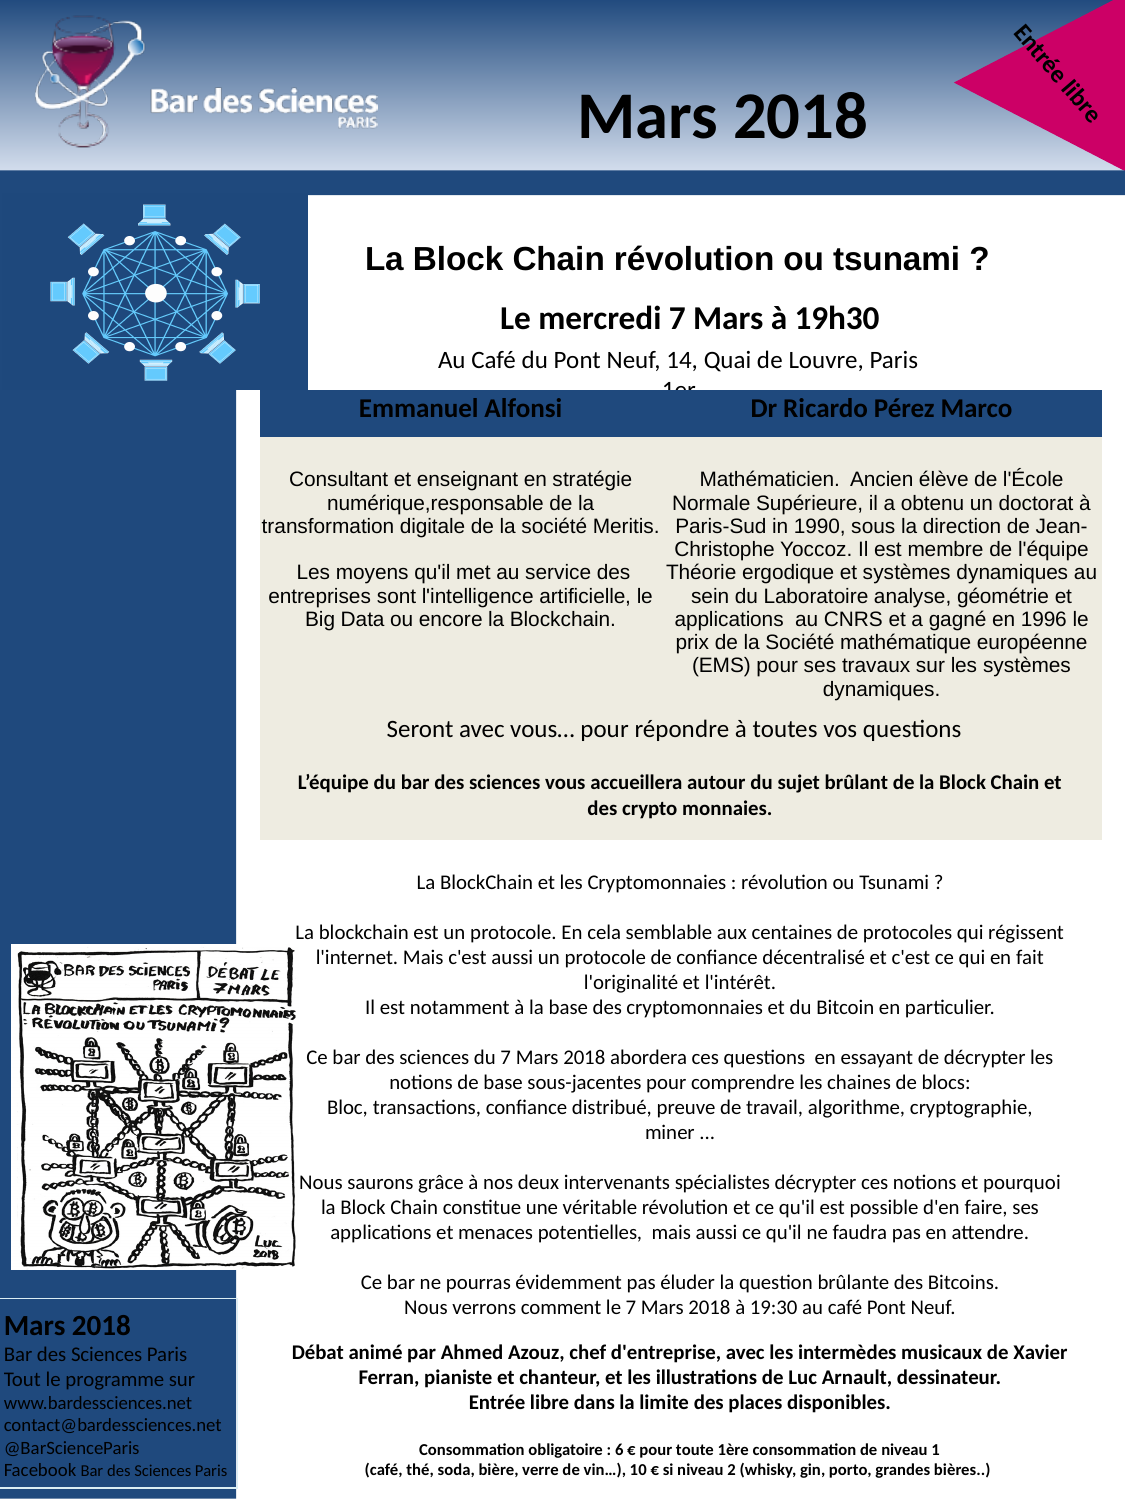

Entrée libre
Mars 2018
La Block Chain révolution ou tsunami ?
 Le mercredi 7 Mars à 19h30
Au Café du Pont Neuf, 14, Quai de Louvre, Paris 1er
Métro : Pont Neuf
| Emmanuel Alfonsi | Dr Ricardo Pérez Marco |
| --- | --- |
| Consultant et enseignant en stratégie numérique,responsable de la transformation digitale de la société Meritis. Les moyens qu'il met au service des entreprises sont l'intelligence artificielle, le Big Data ou encore la Blockchain. | Mathématicien. Ancien élève de l'École Normale Supérieure, il a obtenu un doctorat à Paris-Sud in 1990, sous la direction de Jean-Christophe Yoccoz. Il est membre de l'équipe Théorie ergodique et systèmes dynamiques au sein du Laboratoire analyse, géométrie et applications au CNRS et a gagné en 1996 le prix de la Société mathématique européenne (EMS) pour ses travaux sur les systèmes dynamiques. |
Seront avec vous… pour répondre à toutes vos questions
L’équipe du bar des sciences vous accueillera autour du sujet brûlant de la Block Chain et des crypto monnaies.
La BlockChain et les Cryptomonnaies : révolution ou Tsunami ?
La blockchain est un protocole. En cela semblable aux centaines de protocoles qui régissent l'internet. Mais c'est aussi un protocole de confiance décentralisé et c'est ce qui en fait l'originalité et l'intérêt.
Il est notamment à la base des cryptomonnaies et du Bitcoin en particulier.
Ce bar des sciences du 7 Mars 2018 abordera ces questions en essayant de décrypter les notions de base sous-jacentes pour comprendre les chaines de blocs:
Bloc, transactions, confiance distribué, preuve de travail, algorithme, cryptographie, miner ...
Nous saurons grâce à nos deux intervenants spécialistes décrypter ces notions et pourquoi la Block Chain constitue une véritable révolution et ce qu'il est possible d'en faire, ses applications et menaces potentielles, mais aussi ce qu'il ne faudra pas en attendre.
Ce bar ne pourras évidemment pas éluder la question brûlante des Bitcoins.
Nous verrons comment le 7 Mars 2018 à 19:30 au café Pont Neuf.
Débat animé par Ahmed Azouz, chef d'entreprise, avec les intermèdes musicaux de Xavier Ferran, pianiste et chanteur, et les illustrations de Luc Arnault, dessinateur.
Entrée libre dans la limite des places disponibles.
Consommation obligatoire : 6 € pour toute 1ère consommation de niveau 1
(café, thé, soda, bière, verre de vin…), 10 € si niveau 2 (whisky, gin, porto, grandes bières..)
Mars 2018
Bar des Sciences Paris
Tout le programme sur
www.bardessciences.net
contact@bardessciences.net
@BarScienceParis
Facebook Bar des Sciences Paris